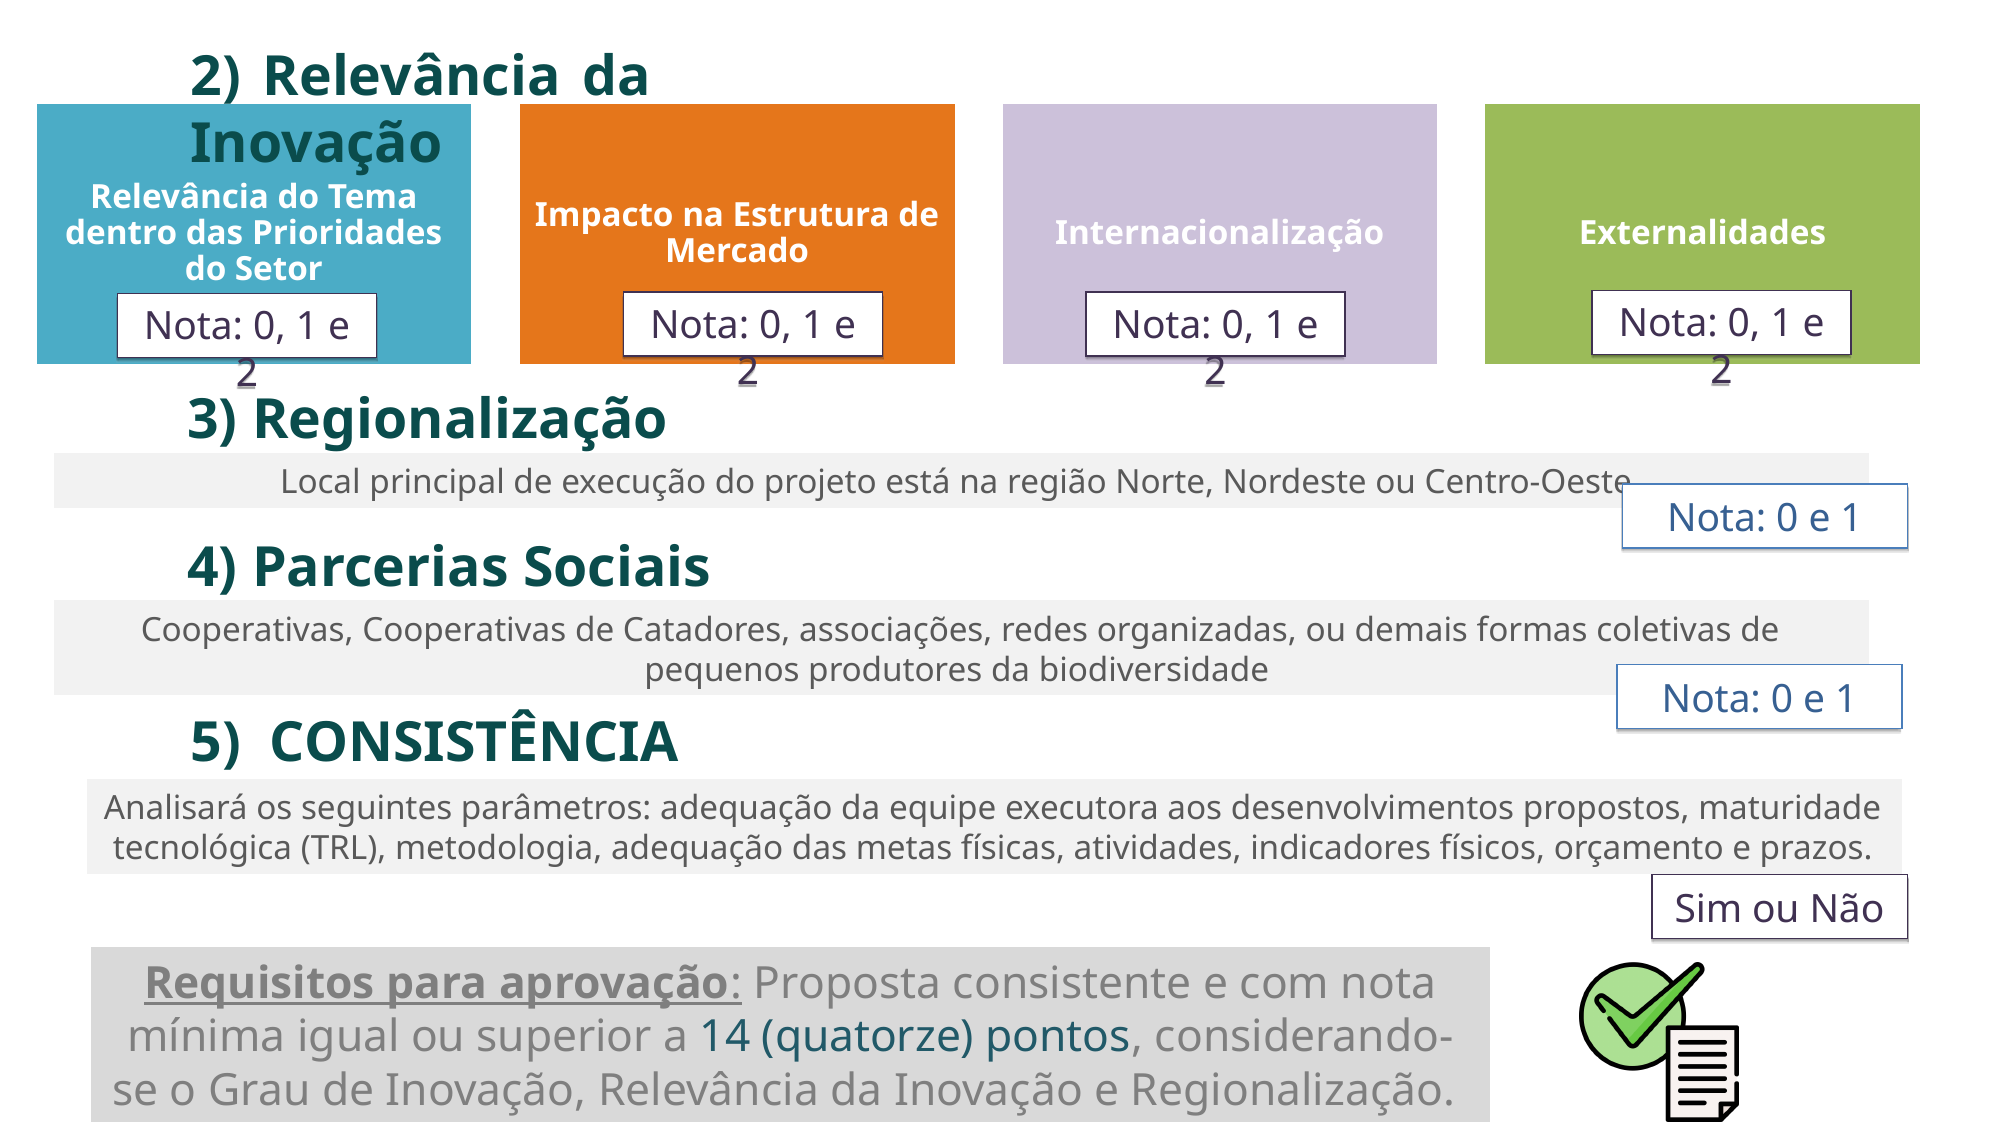

2) Relevância da Inovação
Relevância do Tema dentro das Prioridades do Setor
Impacto na Estrutura de Mercado
Internacionalização
Externalidades
Nota: 0, 1 e 2
Nota: 0, 1 e 2
Nota: 0, 1 e 2
Nota: 0, 1 e 2
3) Regionalização
Local principal de execução do projeto está na região Norte, Nordeste ou Centro-Oeste.
Nota: 0 e 1
4) Parcerias Sociais
Cooperativas, Cooperativas de Catadores, associações, redes organizadas, ou demais formas coletivas de pequenos produtores da biodiversidade
Nota: 0 e 1
5) CONSISTÊNCIA DA PROPOSTA
Analisará os seguintes parâmetros: adequação da equipe executora aos desenvolvimentos propostos, maturidade tecnológica (TRL), metodologia, adequação das metas físicas, atividades, indicadores físicos, orçamento e prazos.
Sim ou Não
Requisitos para aprovação: Proposta consistente e com nota mínima igual ou superior a 14 (quatorze) pontos, considerando-se o Grau de Inovação, Relevância da Inovação e Regionalização.